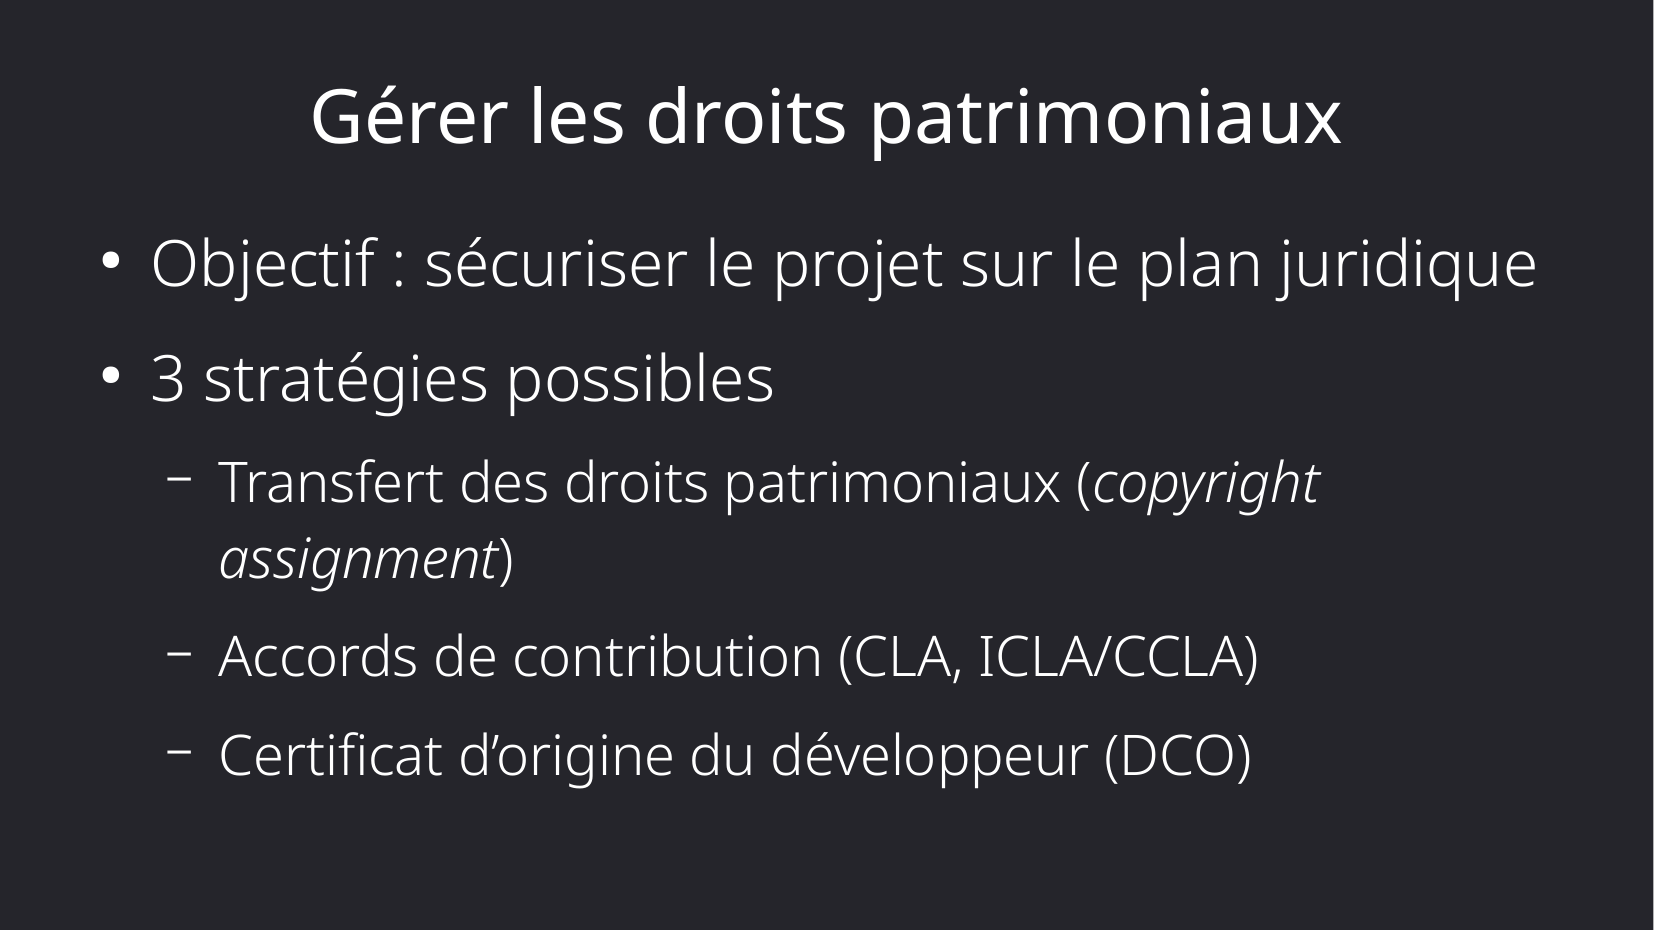

Gérer les droits patrimoniaux
# Objectif : sécuriser le projet sur le plan juridique
3 stratégies possibles
Transfert des droits patrimoniaux (copyright assignment)
Accords de contribution (CLA, ICLA/CCLA)
Certificat d’origine du développeur (DCO)